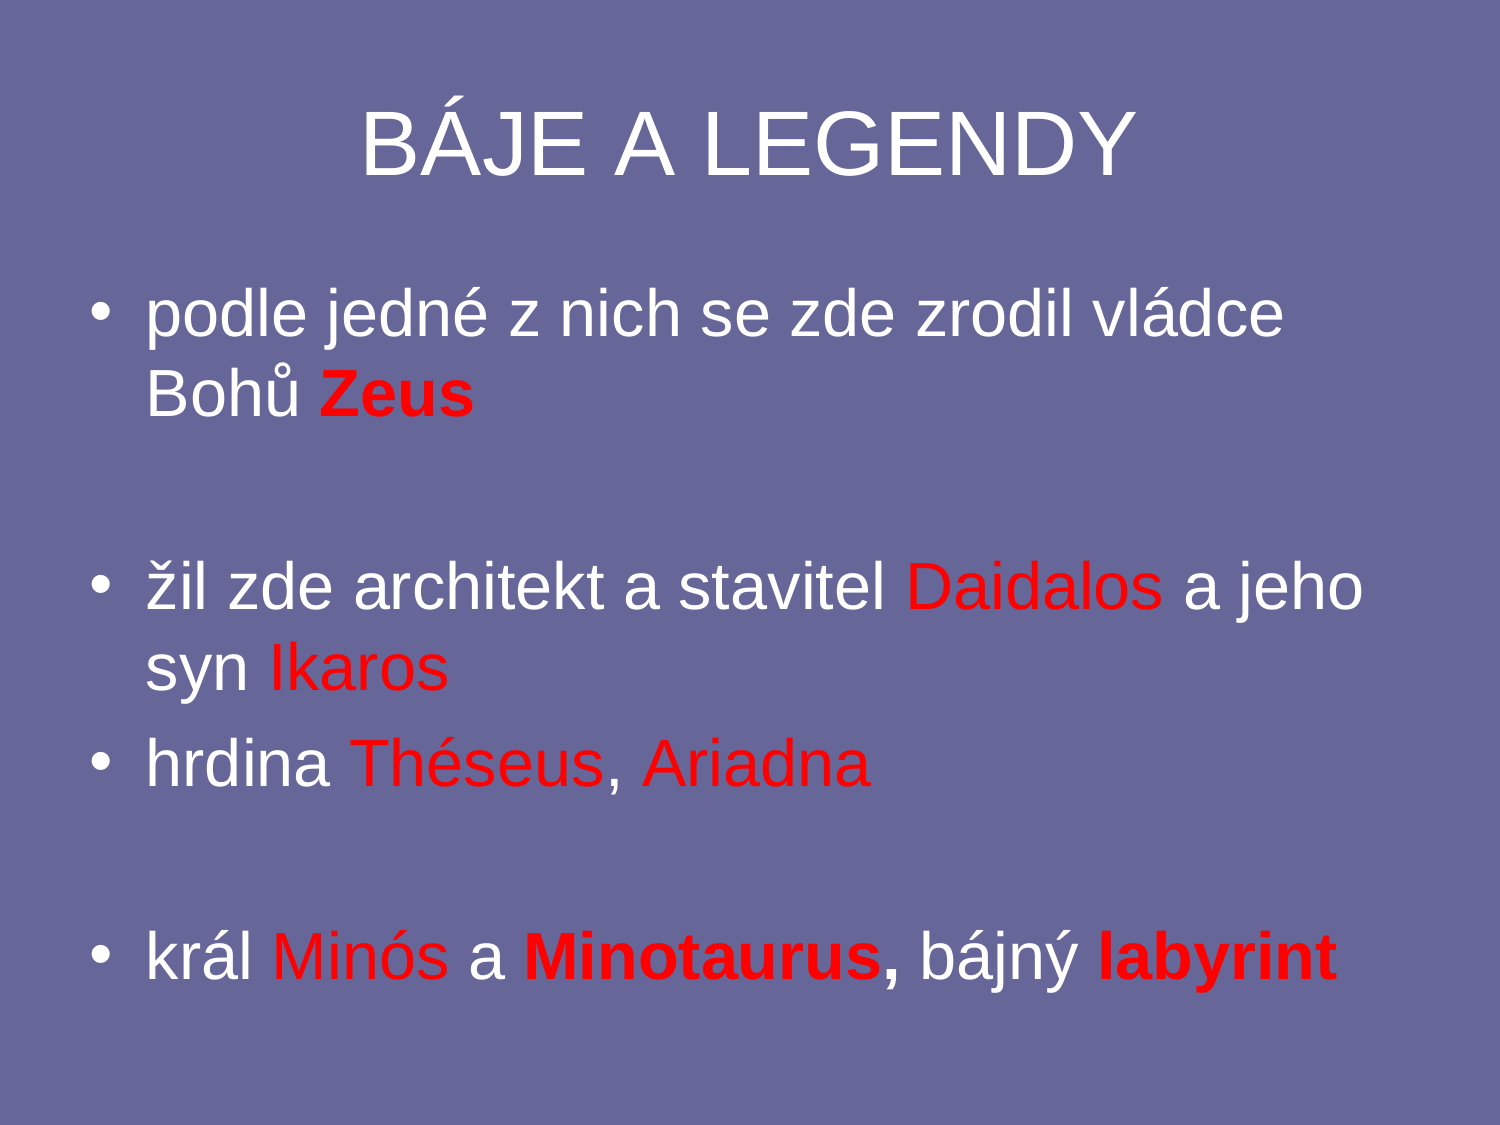

# BÁJE A LEGENDY
podle jedné z nich se zde zrodil vládce Bohů Zeus
žil zde architekt a stavitel Daidalos a jeho syn Ikaros
hrdina Théseus, Ariadna
král Minós a Minotaurus, bájný labyrint